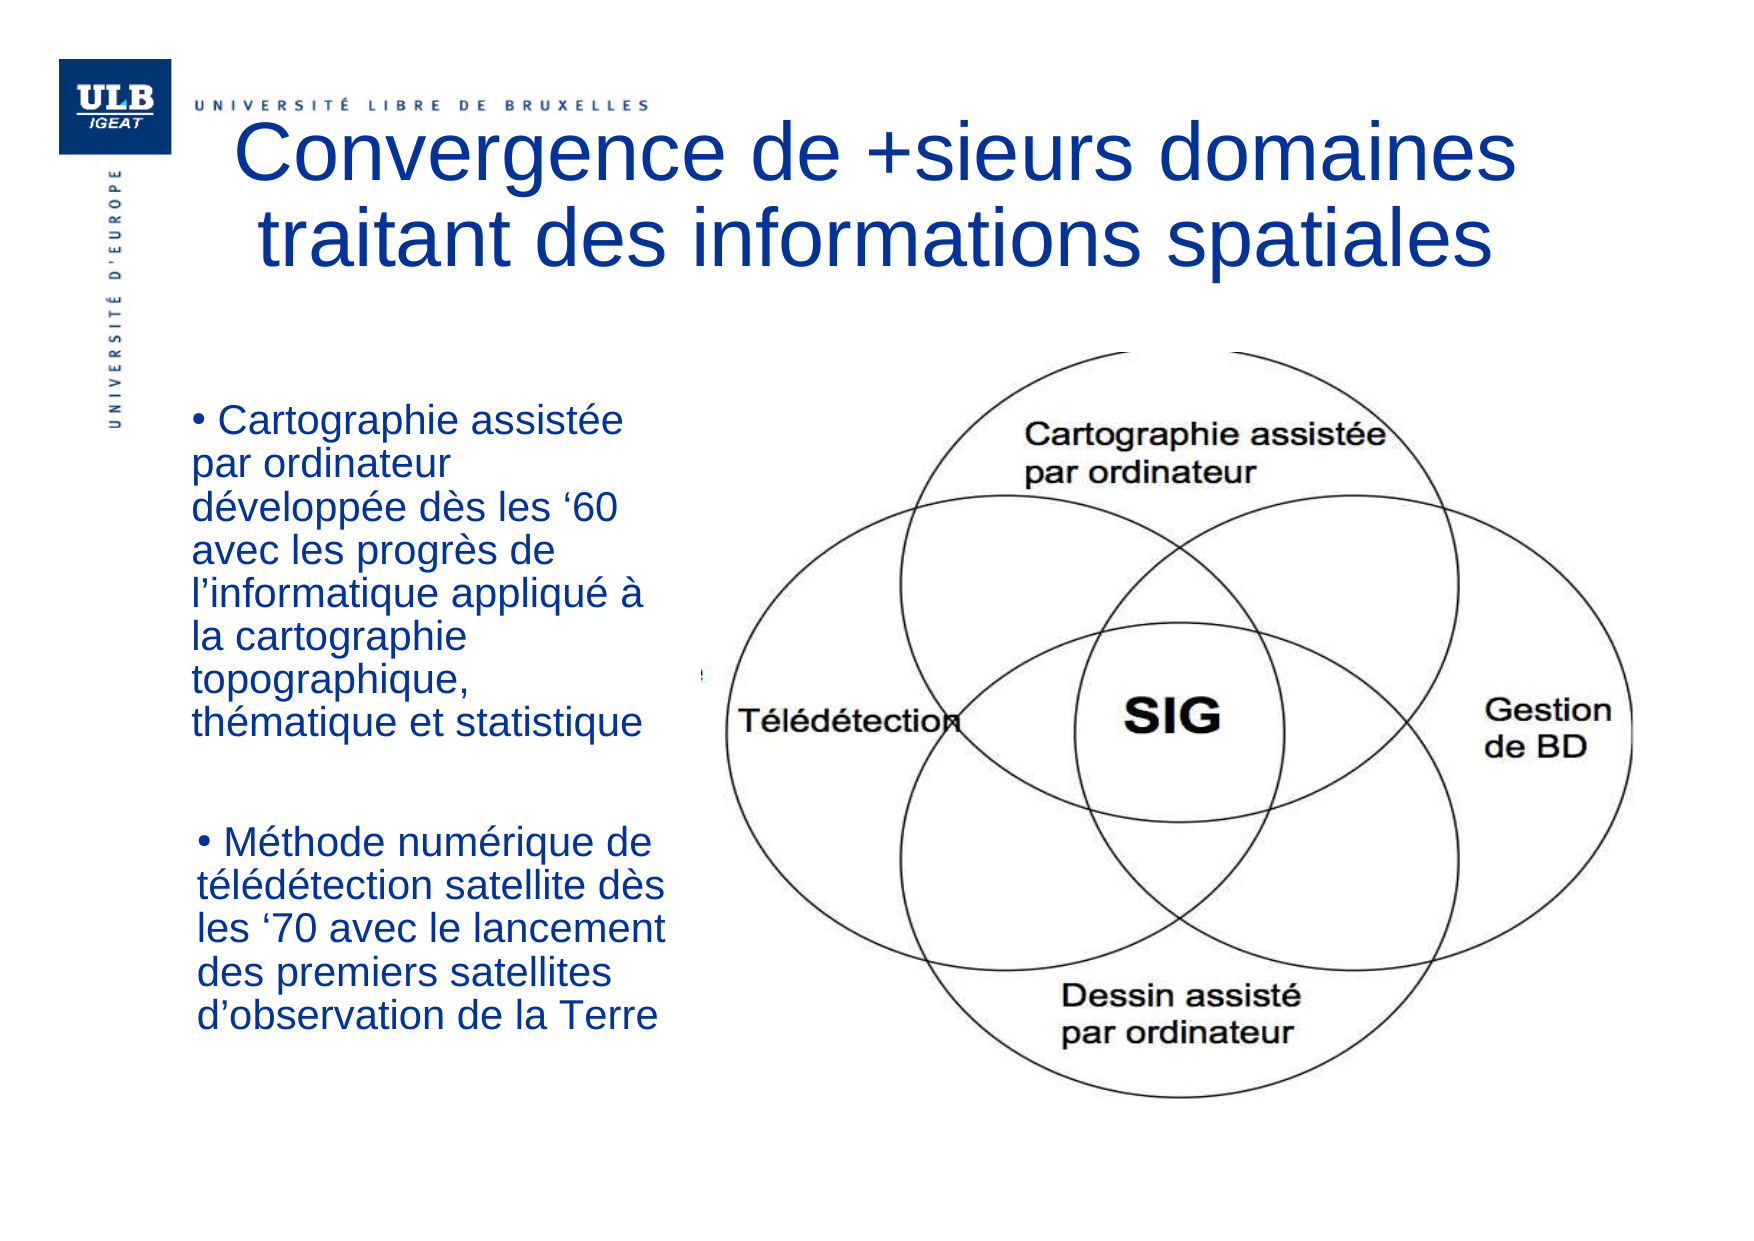

# Convergence de +sieurs domaines traitant des informations spatiales
 Cartographie assistée par ordinateur développée dès les ‘60 avec les progrès de l’informatique appliqué à la cartographie topographique, thématique et statistique
 Méthode numérique de télédétection satellite dès les ‘70 avec le lancement des premiers satellites d’observation de la Terre